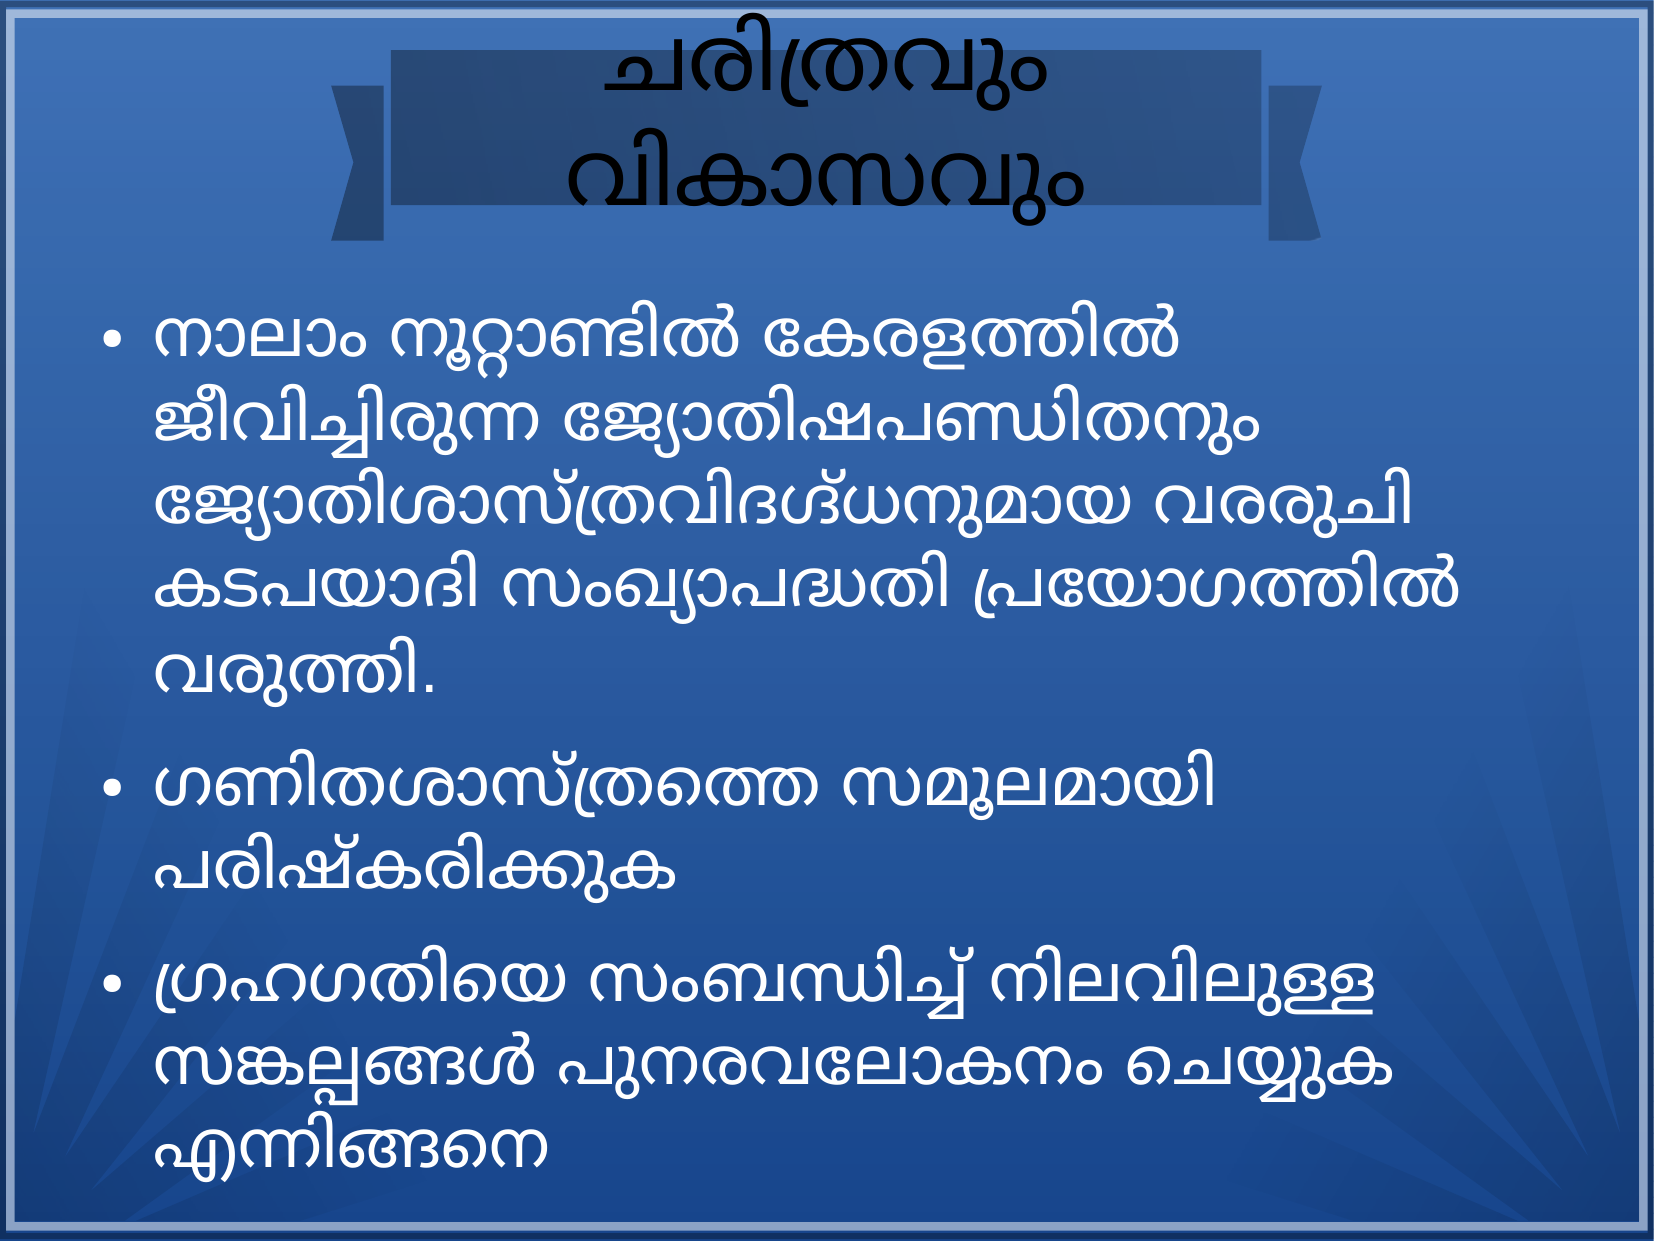

# ചരിത്രവും വികാസവും
നാലാം നൂറ്റാണ്ടിൽ കേരളത്തിൽ ജീവിച്ചിരുന്ന ജ്യോതിഷപണ്ഡിതനും ജ്യോതിശാസ്ത്രവിദഗ്ദ്ധനുമായ വരരുചി കടപയാദി സംഖ്യാപദ്ധതി പ്രയോഗത്തിൽ വരുത്തി.
ഗണിതശാസ്ത്രത്തെ സമൂലമായി പരിഷ്കരിക്കുക
ഗ്രഹഗതിയെ സം‌ബന്ധിച്ച് നിലവിലുള്ള സങ്കല്പങ്ങൾ പുനരവലോകനം ചെയ്യുക എന്നിങ്ങനെ